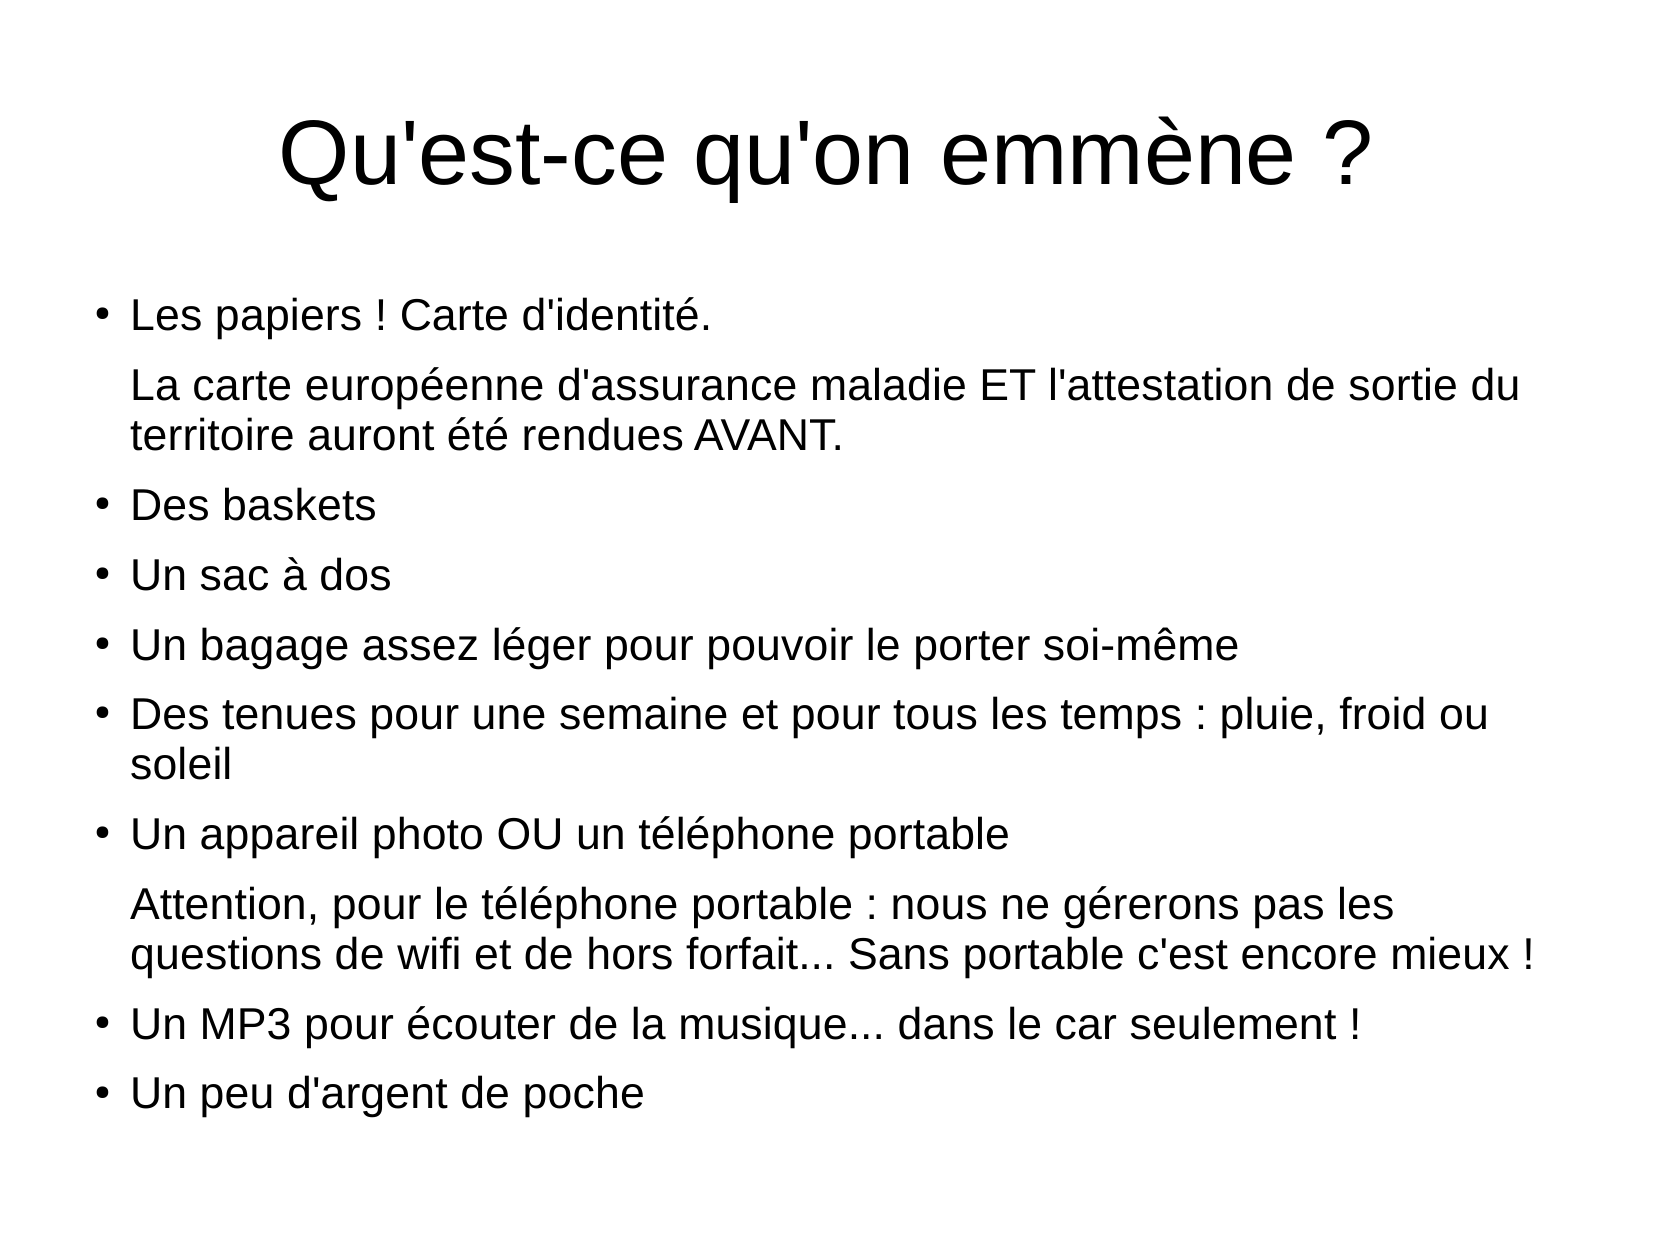

# Qu'est-ce qu'on emmène ?
Les papiers ! Carte d'identité.
La carte européenne d'assurance maladie ET l'attestation de sortie du territoire auront été rendues AVANT.
Des baskets
Un sac à dos
Un bagage assez léger pour pouvoir le porter soi-même
Des tenues pour une semaine et pour tous les temps : pluie, froid ou soleil
Un appareil photo OU un téléphone portable
Attention, pour le téléphone portable : nous ne gérerons pas les questions de wifi et de hors forfait... Sans portable c'est encore mieux !
Un MP3 pour écouter de la musique... dans le car seulement !
Un peu d'argent de poche